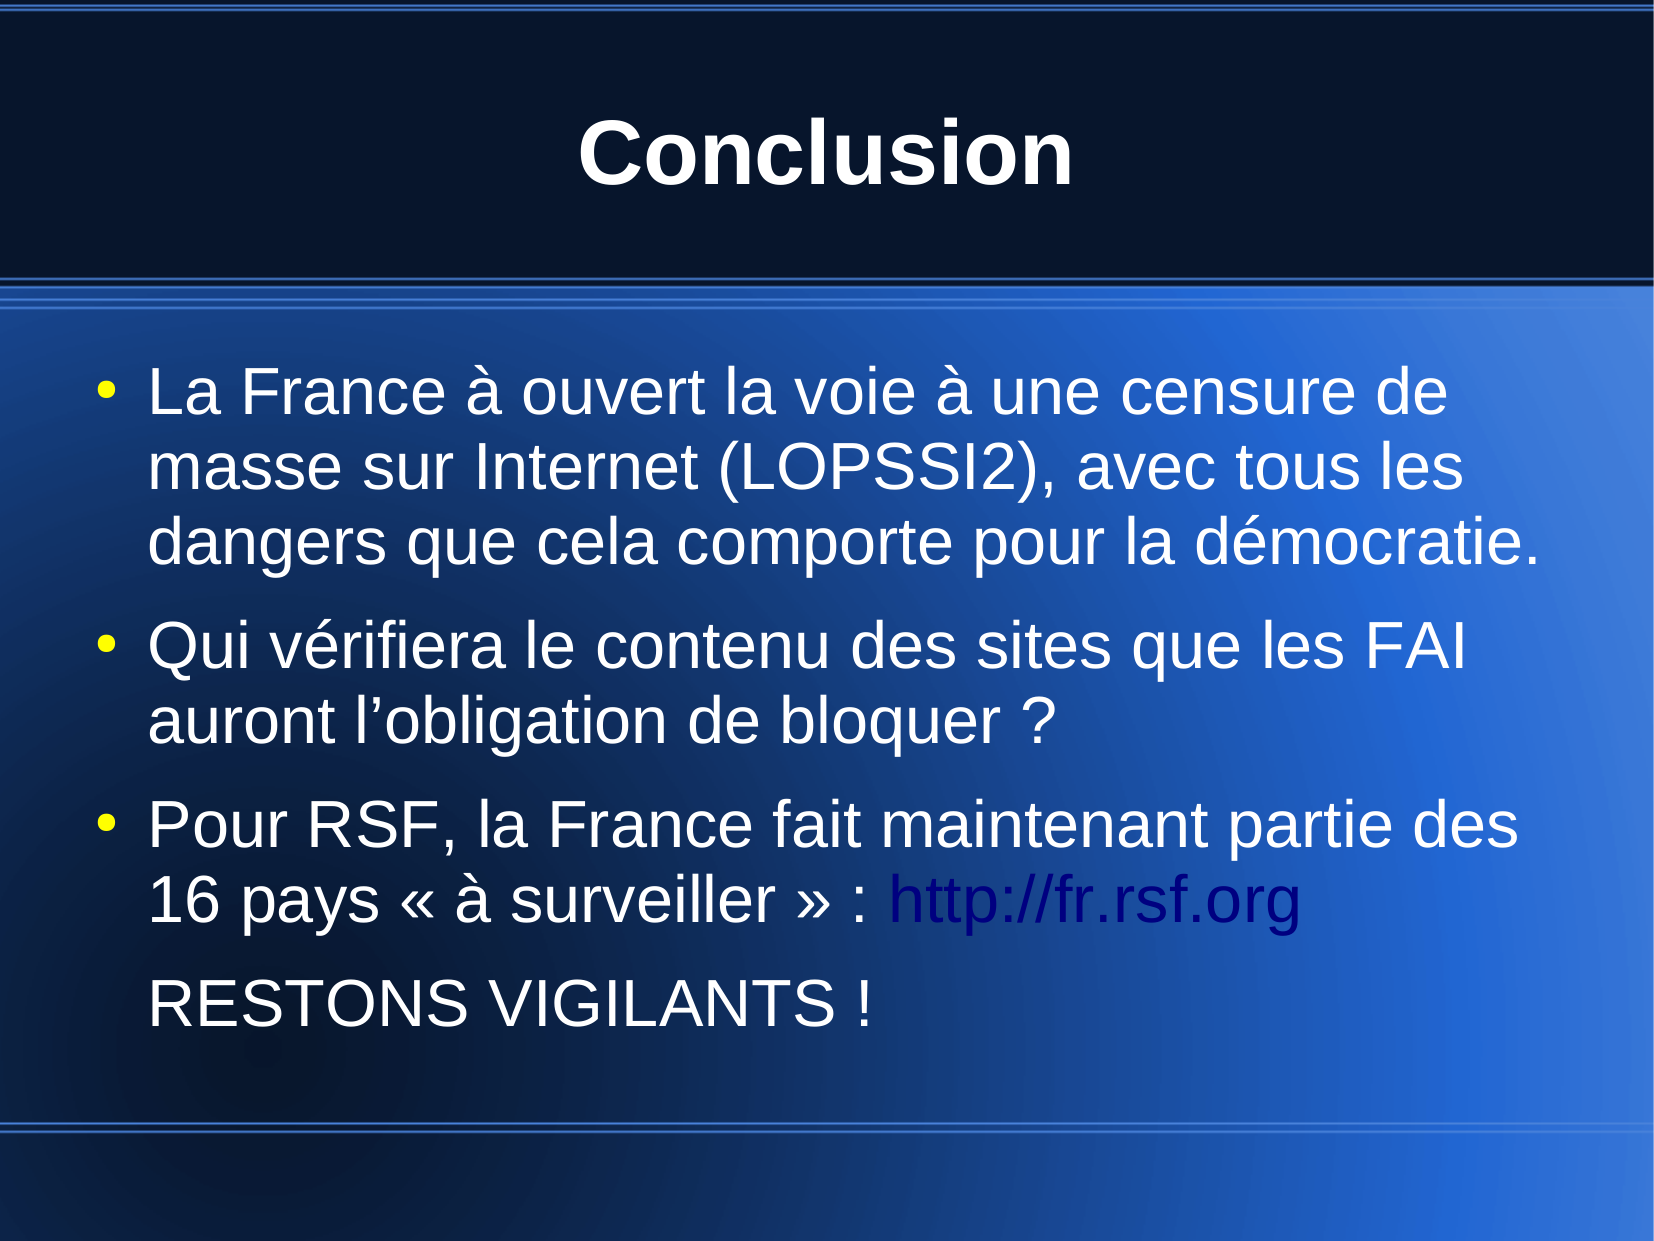

# Conclusion
La France à ouvert la voie à une censure de masse sur Internet (LOPSSI2), avec tous les dangers que cela comporte pour la démocratie.
Qui vérifiera le contenu des sites que les FAI auront l’obligation de bloquer ?
Pour RSF, la France fait maintenant partie des 16 pays « à surveiller » : http://fr.rsf.org
RESTONS VIGILANTS !